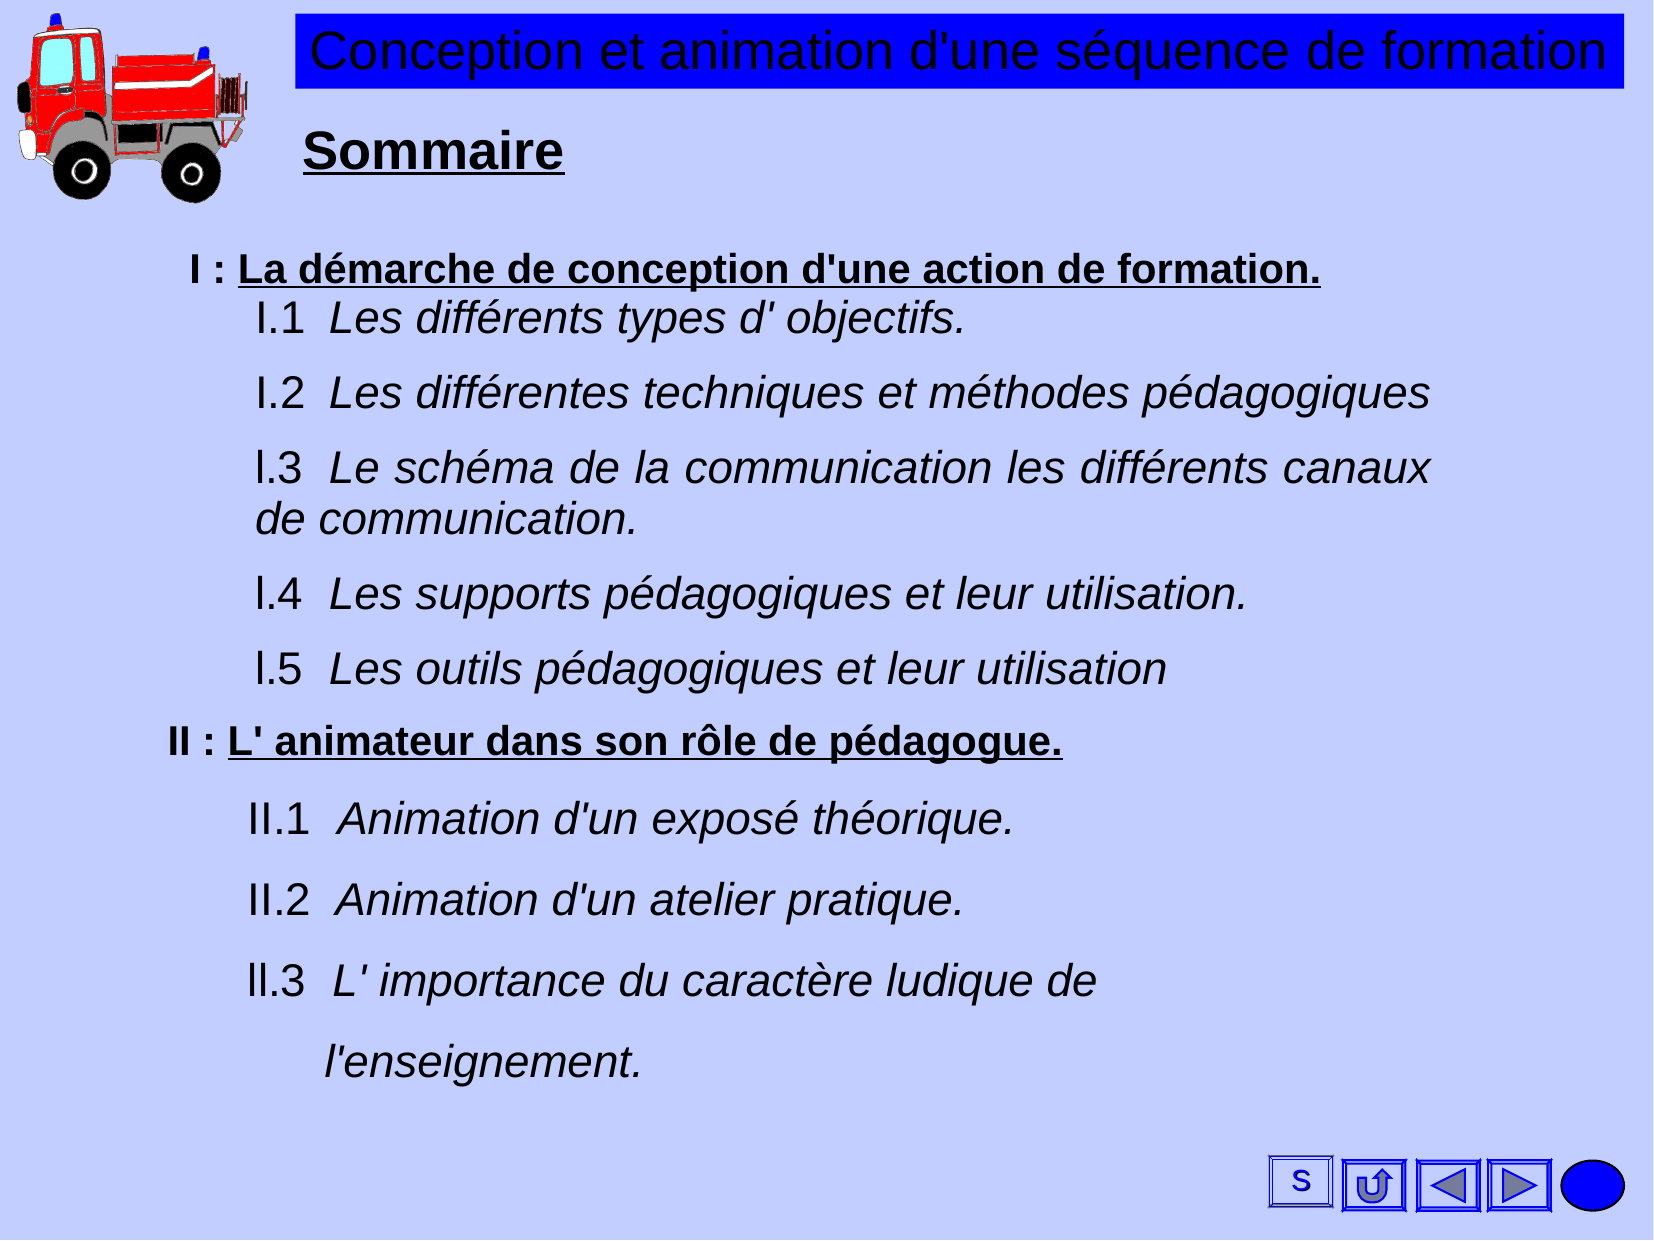

Conception et animation d'une séquence de formation
Sommaire
# I : La démarche de conception d'une action de formation.
I.1	Les différents types d' objectifs.
I.2	Les différentes techniques et méthodes pédagogiques
l.3	Le schéma de la communication les différents canaux de communication.
l.4	Les supports pédagogiques et leur utilisation.
l.5	Les outils pédagogiques et leur utilisation
 II : L' animateur dans son rôle de pédagogue.
 II.1 Animation d'un exposé théorique.
 II.2 Animation d'un atelier pratique.
 ll.3 L' importance du caractère ludique de
 l'enseignement.